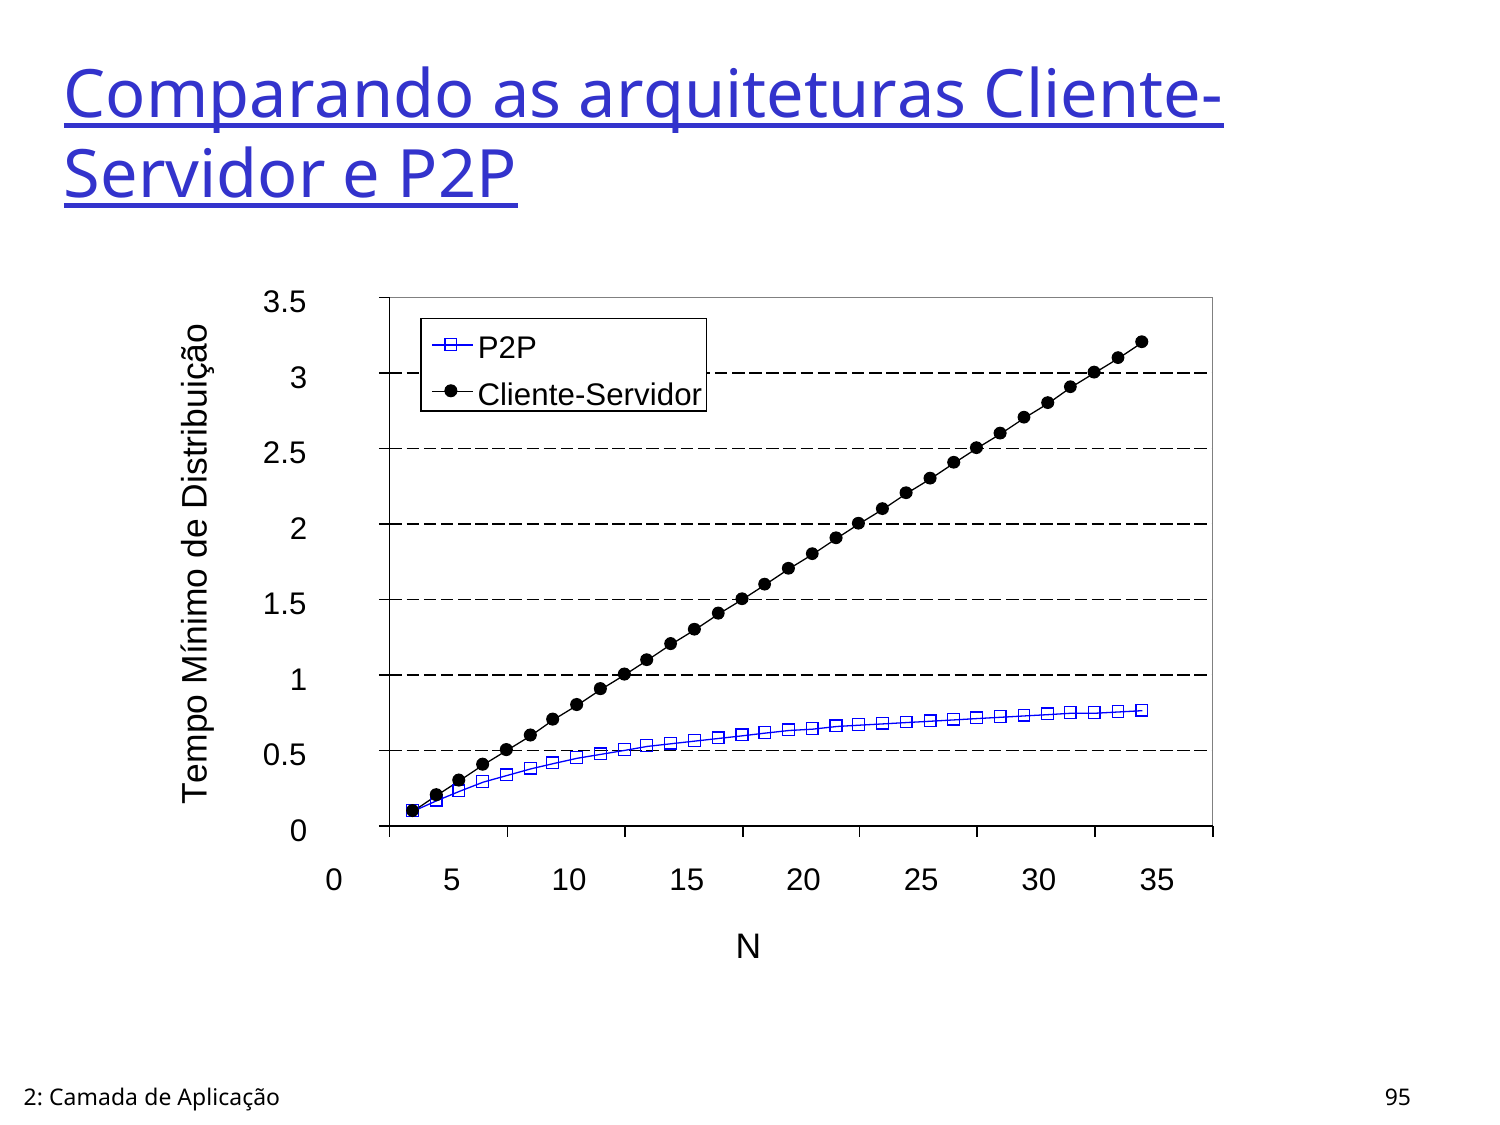

Comparando as arquiteturas Cliente-Servidor e P2P
3.5
P2P
3
Cliente-Servidor
2.5
2
Tempo Mínimo de Distribuição
1.5
1
0.5
0
0
5
10
15
20
25
30
35
N
95